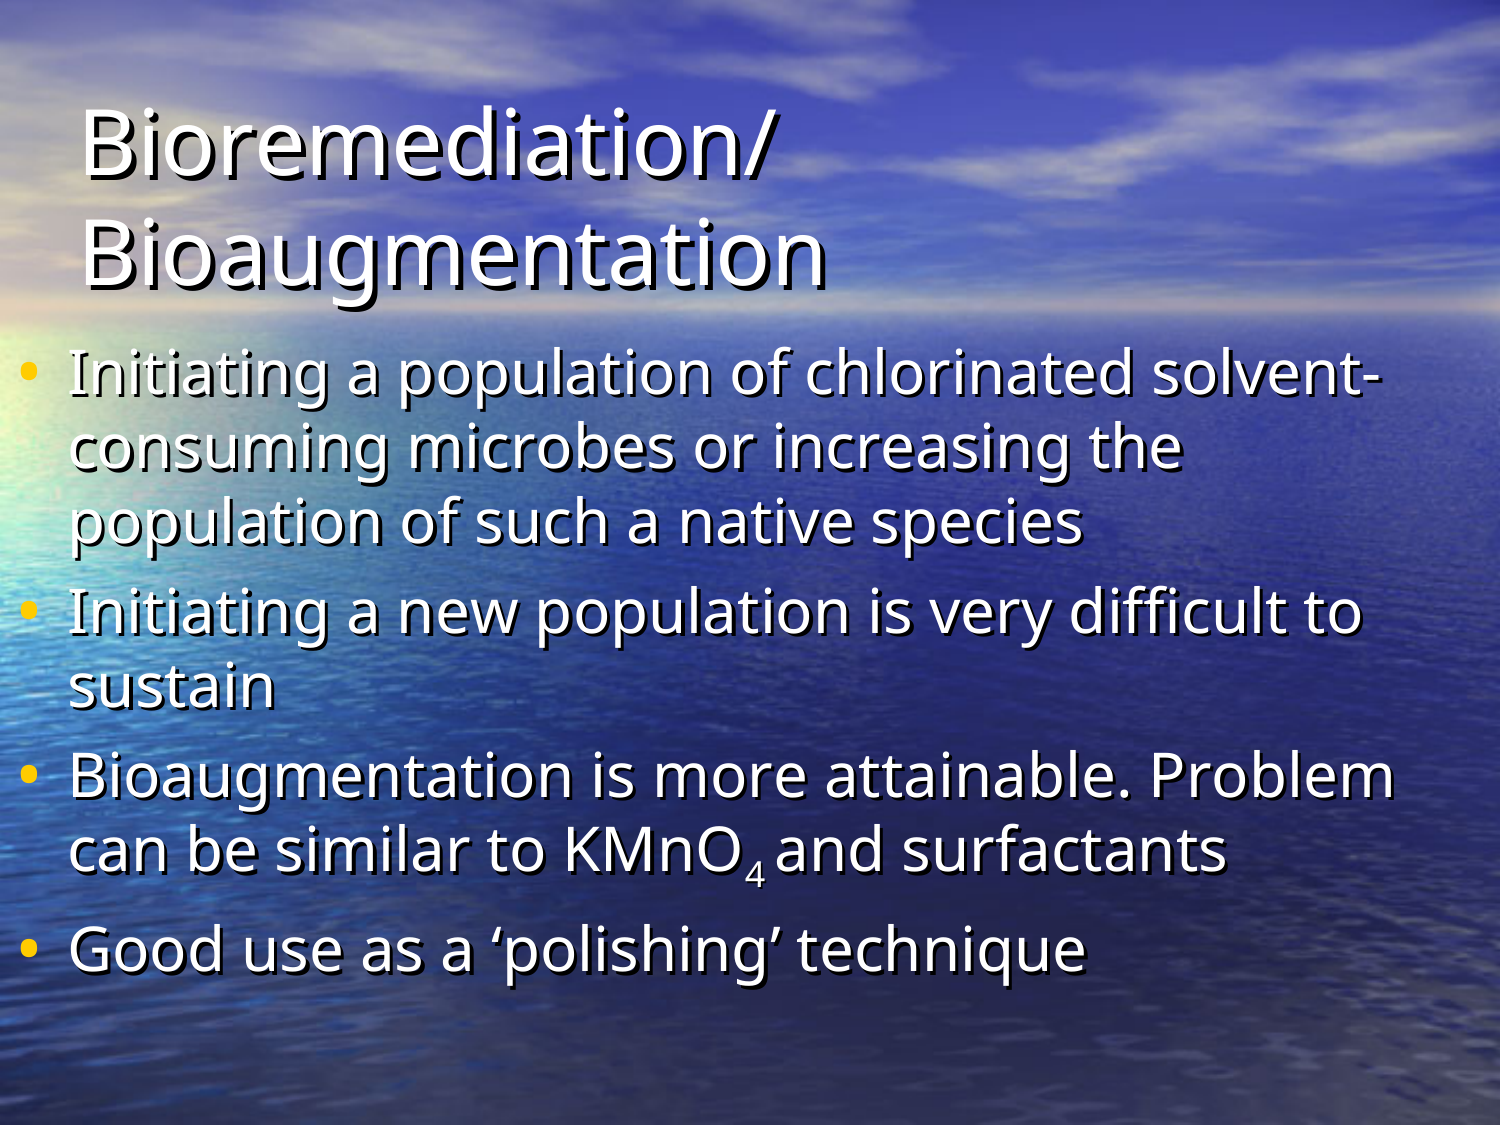

# Bioremediation/Bioaugmentation
Initiating a population of chlorinated solvent-consuming microbes or increasing the population of such a native species
Initiating a new population is very difficult to sustain
Bioaugmentation is more attainable. Problem can be similar to KMnO4 and surfactants
Good use as a ‘polishing’ technique